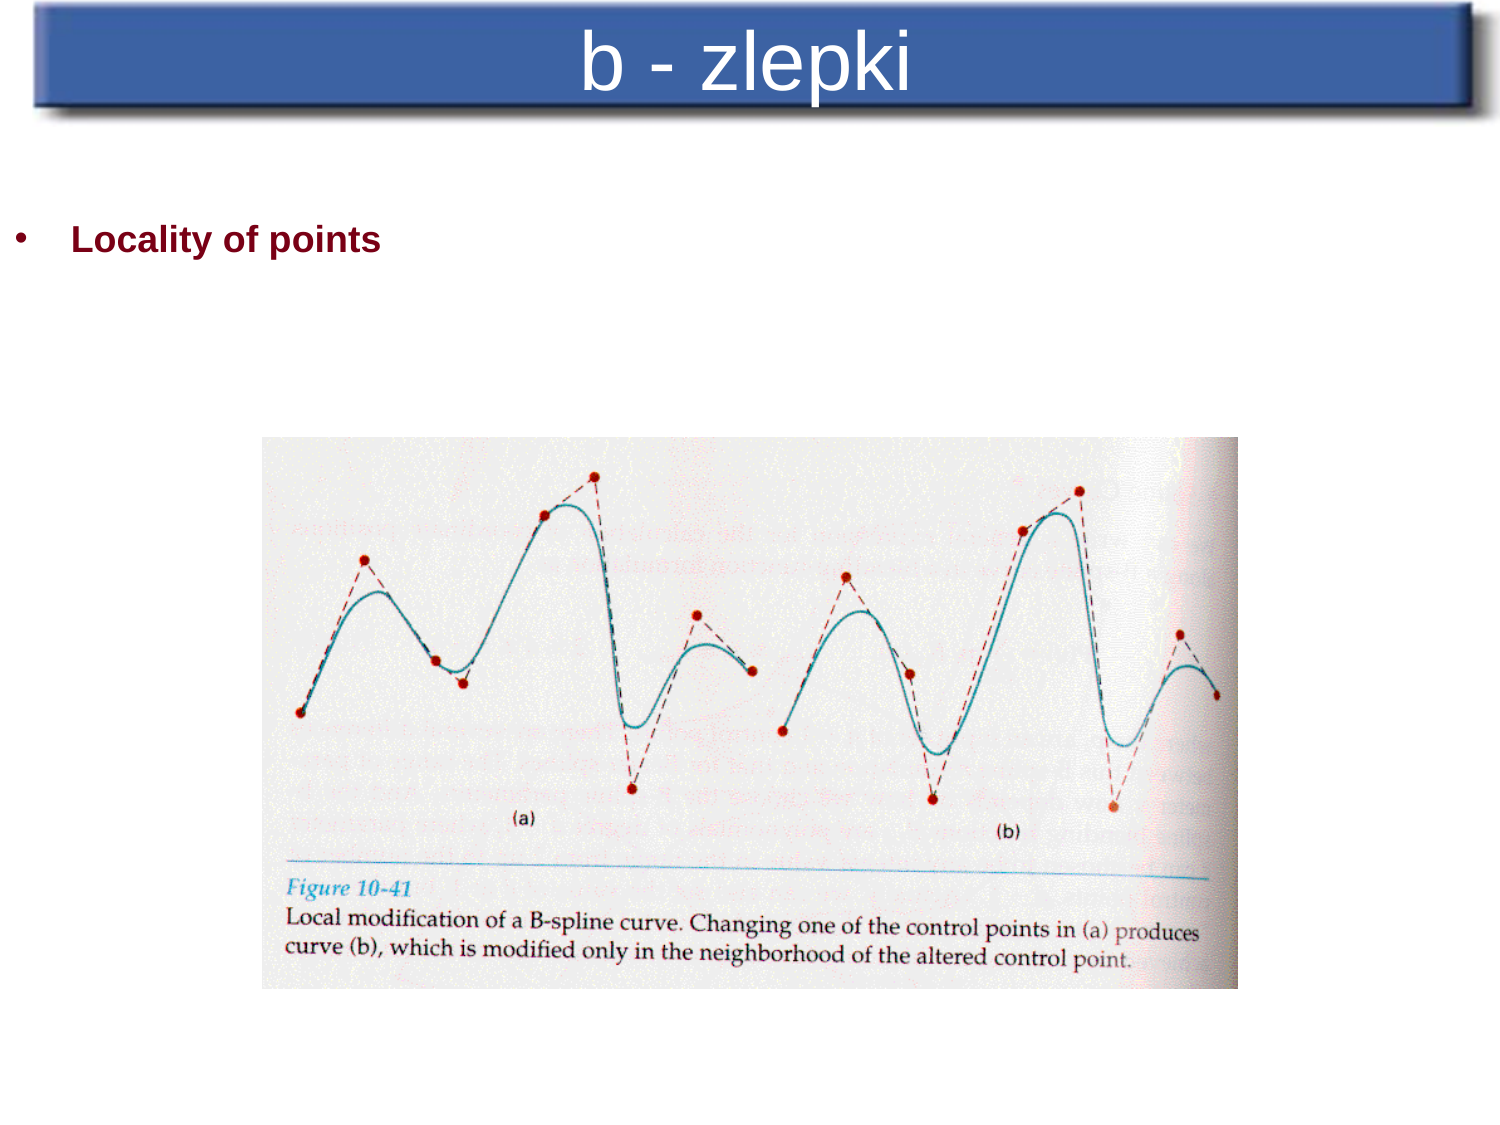

# b - zlepki
Locality of points